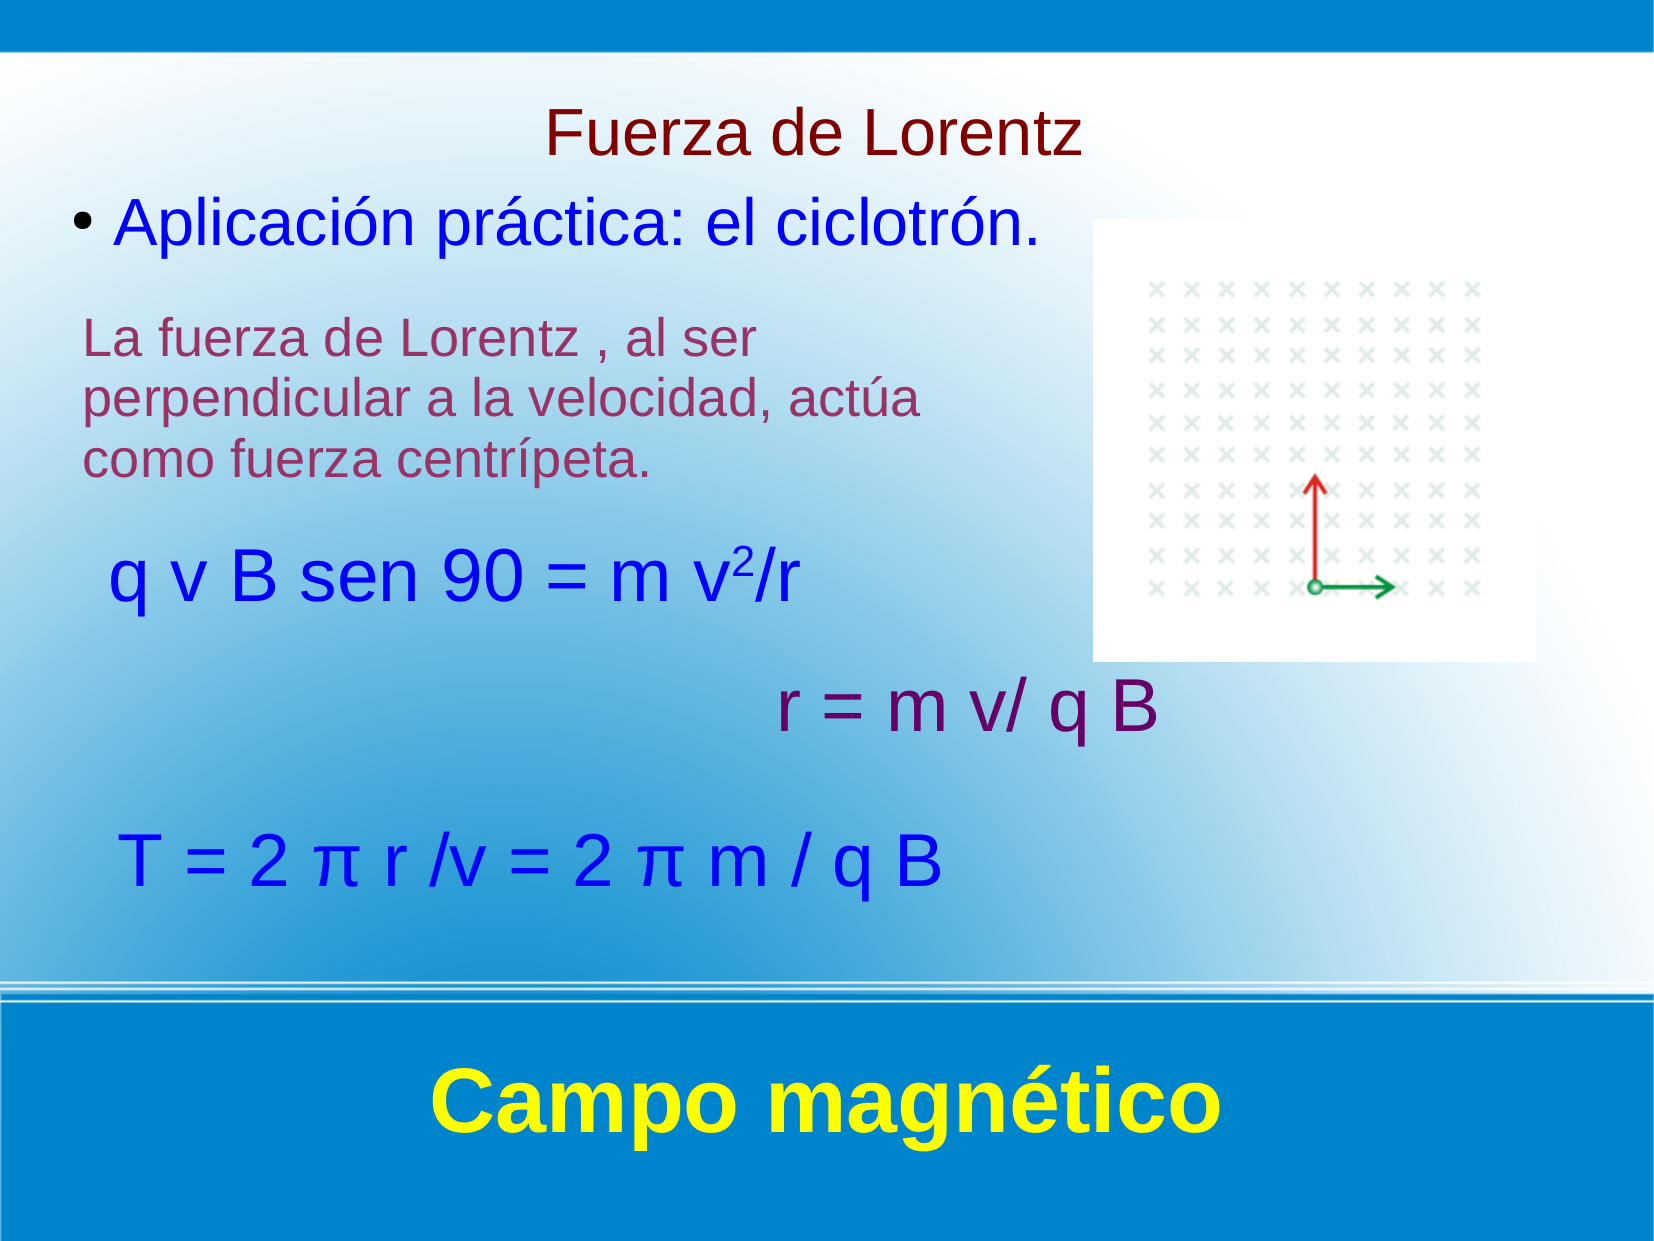

Fuerza de Lorentz
 Aplicación práctica: el ciclotrón.
La fuerza de Lorentz , al ser perpendicular a la velocidad, actúa como fuerza centrípeta.
q v B sen 90 = m v2/r
r = m v/ q B
T = 2 π r /v = 2 π m / q B
# Campo magnético